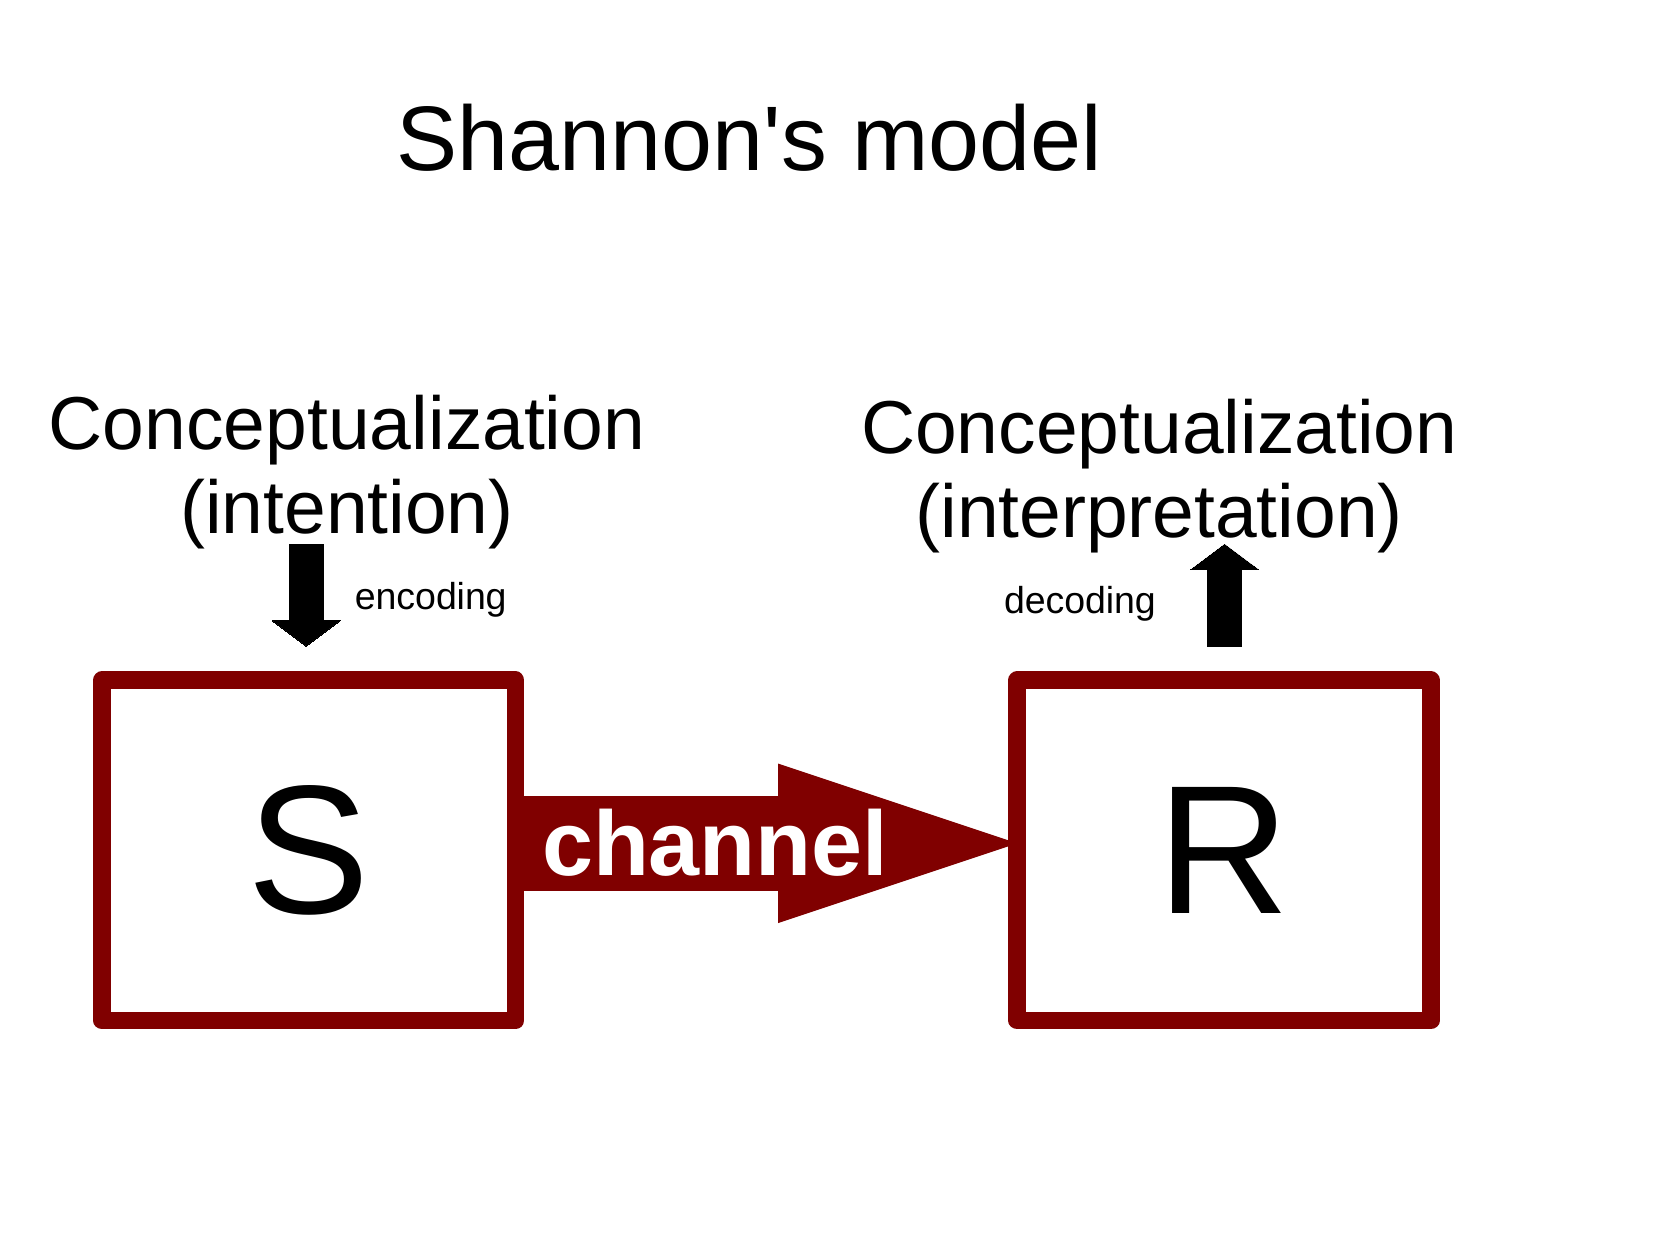

# Shannon's model
Conceptualization
(intention)
Conceptualization
(interpretation)
encoding
decoding
S
R
channel